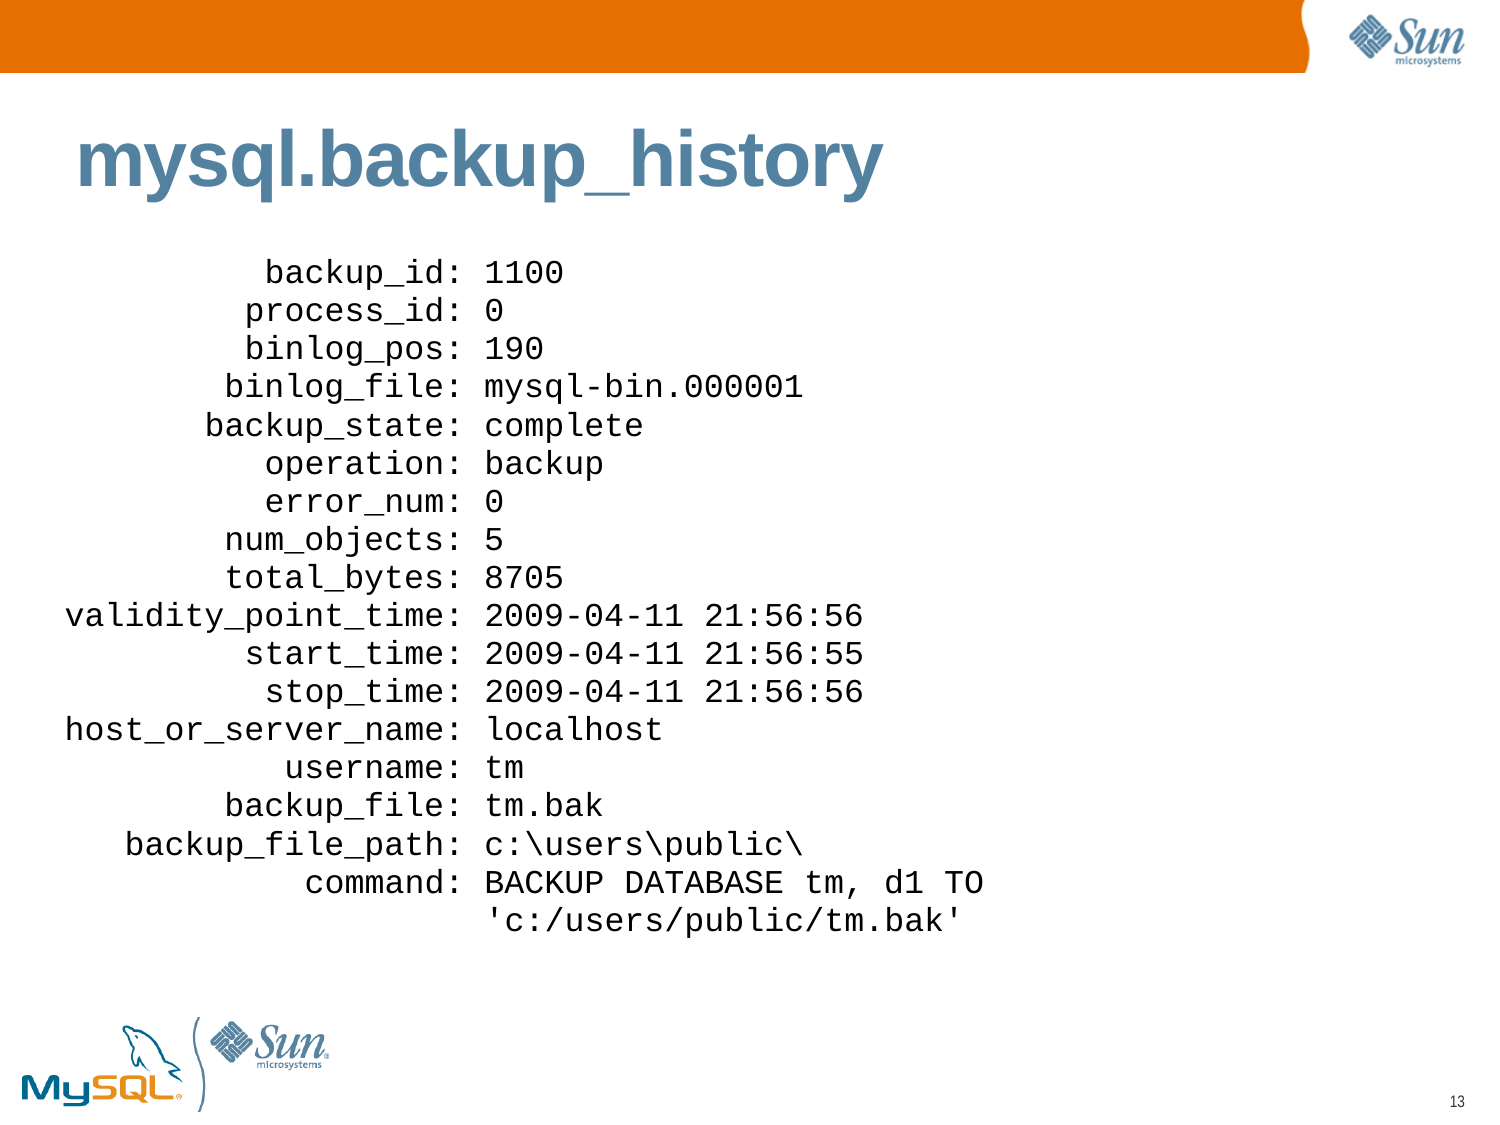

# mysql.backup_history
 backup_id: 1100
 process_id: 0
 binlog_pos: 190
 binlog_file: mysql-bin.000001
 backup_state: complete
 operation: backup
 error_num: 0
 num_objects: 5
 total_bytes: 8705
validity_point_time: 2009-04-11 21:56:56
 start_time: 2009-04-11 21:56:55
 stop_time: 2009-04-11 21:56:56
host_or_server_name: localhost
 username: tm
 backup_file: tm.bak
 backup_file_path: c:\users\public\
 command: BACKUP DATABASE tm, d1 TO
 'c:/users/public/tm.bak'